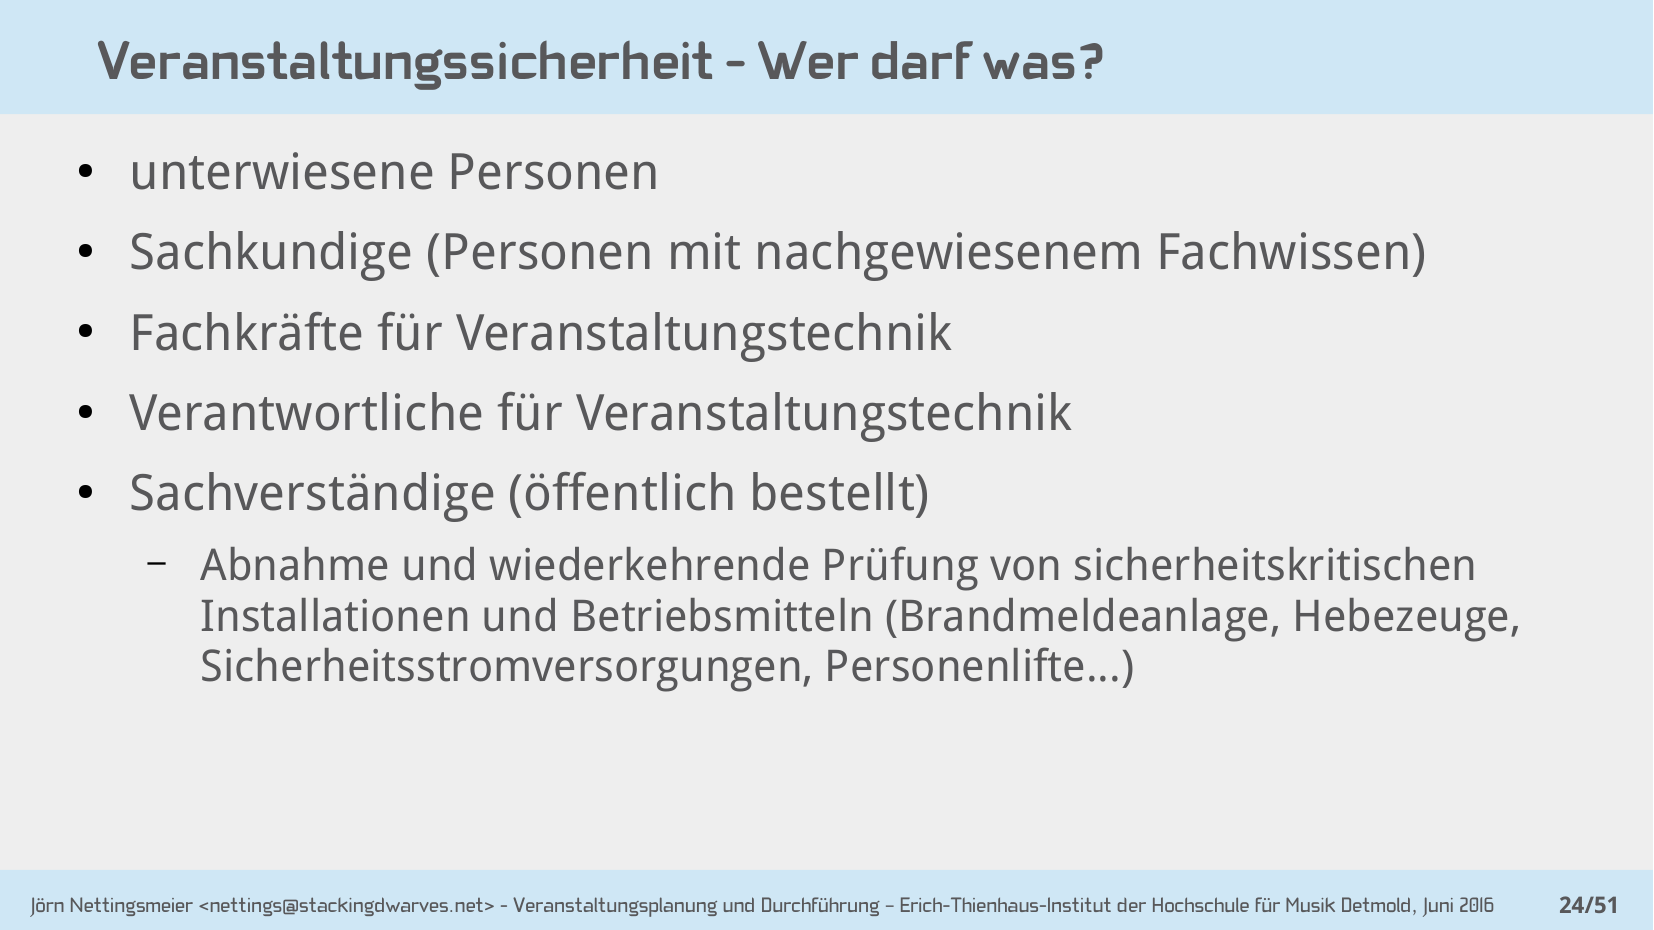

# Veranstaltungssicherheit - Wer darf was?
unterwiesene Personen
Sachkundige (Personen mit nachgewiesenem Fachwissen)
Fachkräfte für Veranstaltungstechnik
Verantwortliche für Veranstaltungstechnik
Sachverständige (öffentlich bestellt)
Abnahme und wiederkehrende Prüfung von sicherheitskritischen Installationen und Betriebsmitteln (Brandmeldeanlage, Hebezeuge, Sicherheitsstromversorgungen, Personenlifte...)